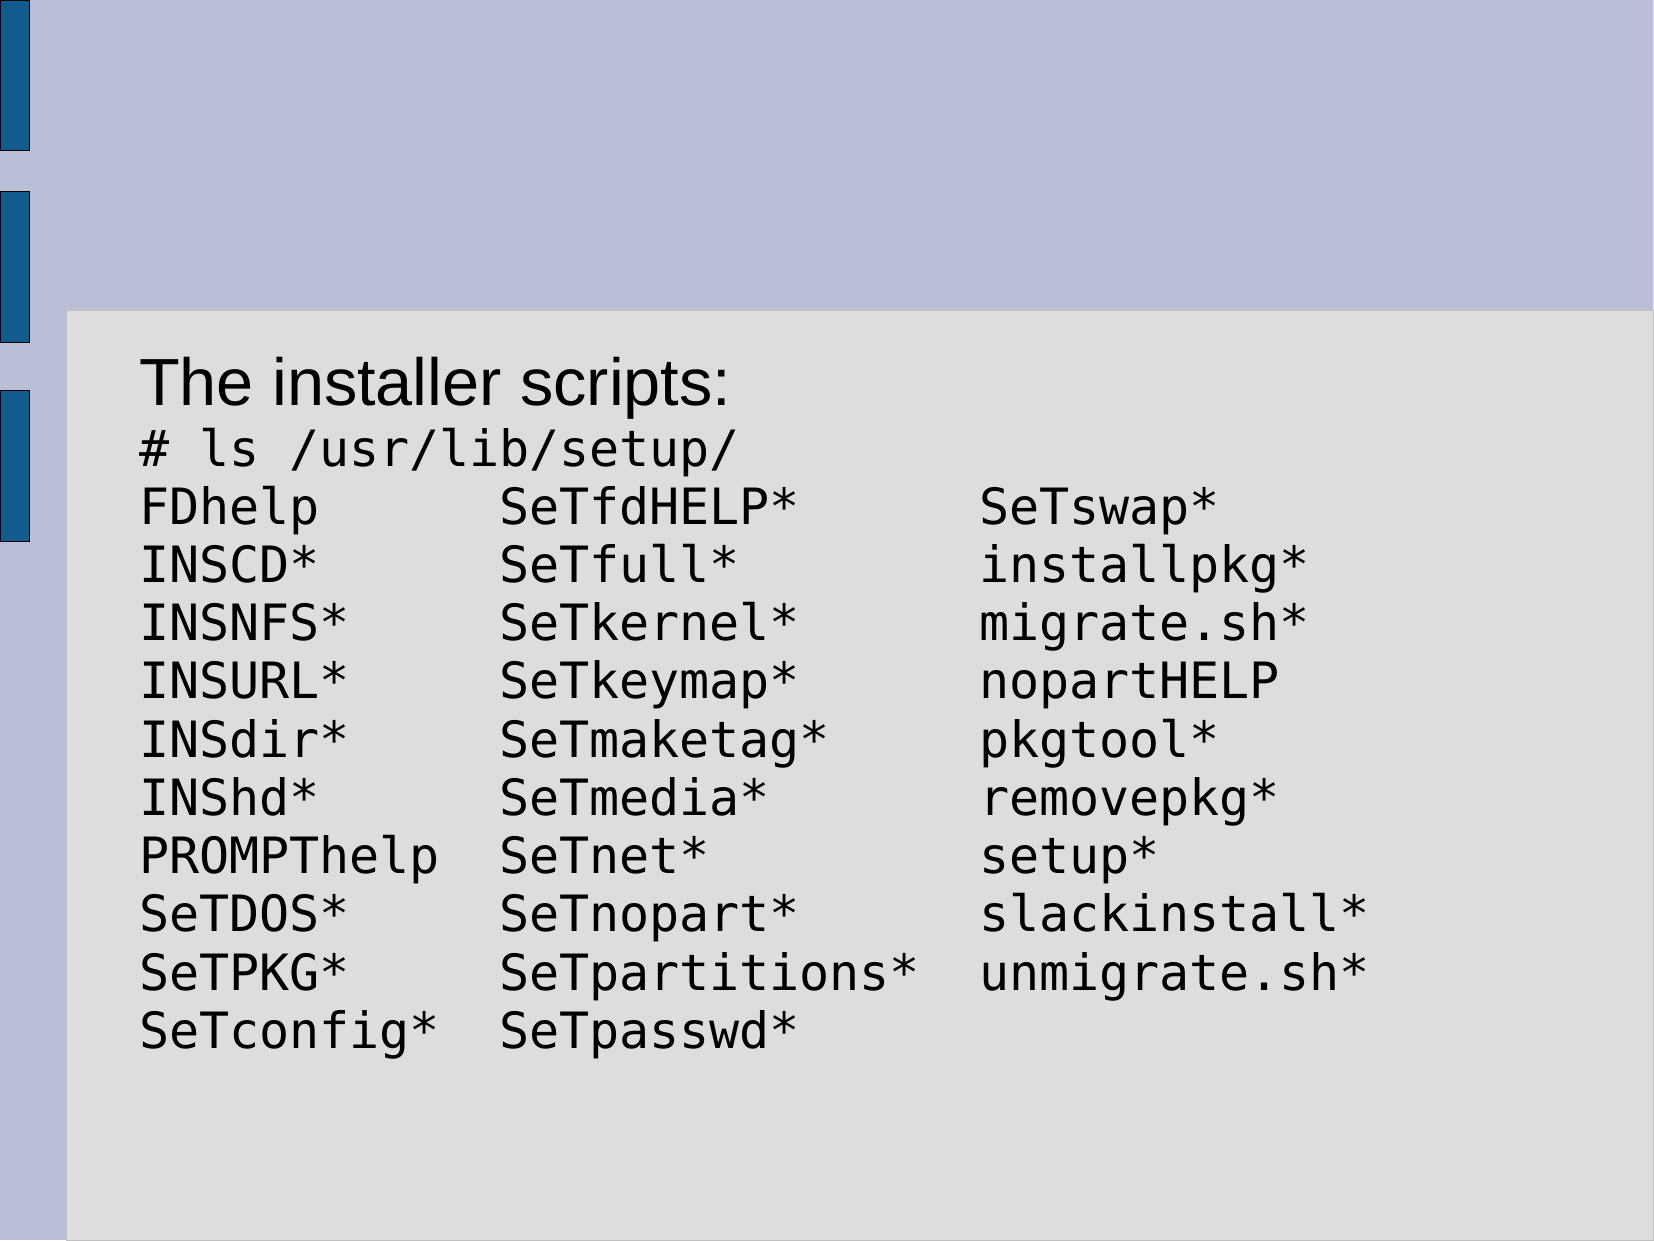

#
The installer scripts:
# ls /usr/lib/setup/
FDhelp SeTfdHELP* SeTswap*
INSCD* SeTfull* installpkg*
INSNFS* SeTkernel* migrate.sh*
INSURL* SeTkeymap* nopartHELP
INSdir* SeTmaketag* pkgtool*
INShd* SeTmedia* removepkg*
PROMPThelp SeTnet* setup*
SeTDOS* SeTnopart* slackinstall*
SeTPKG* SeTpartitions* unmigrate.sh*
SeTconfig* SeTpasswd*